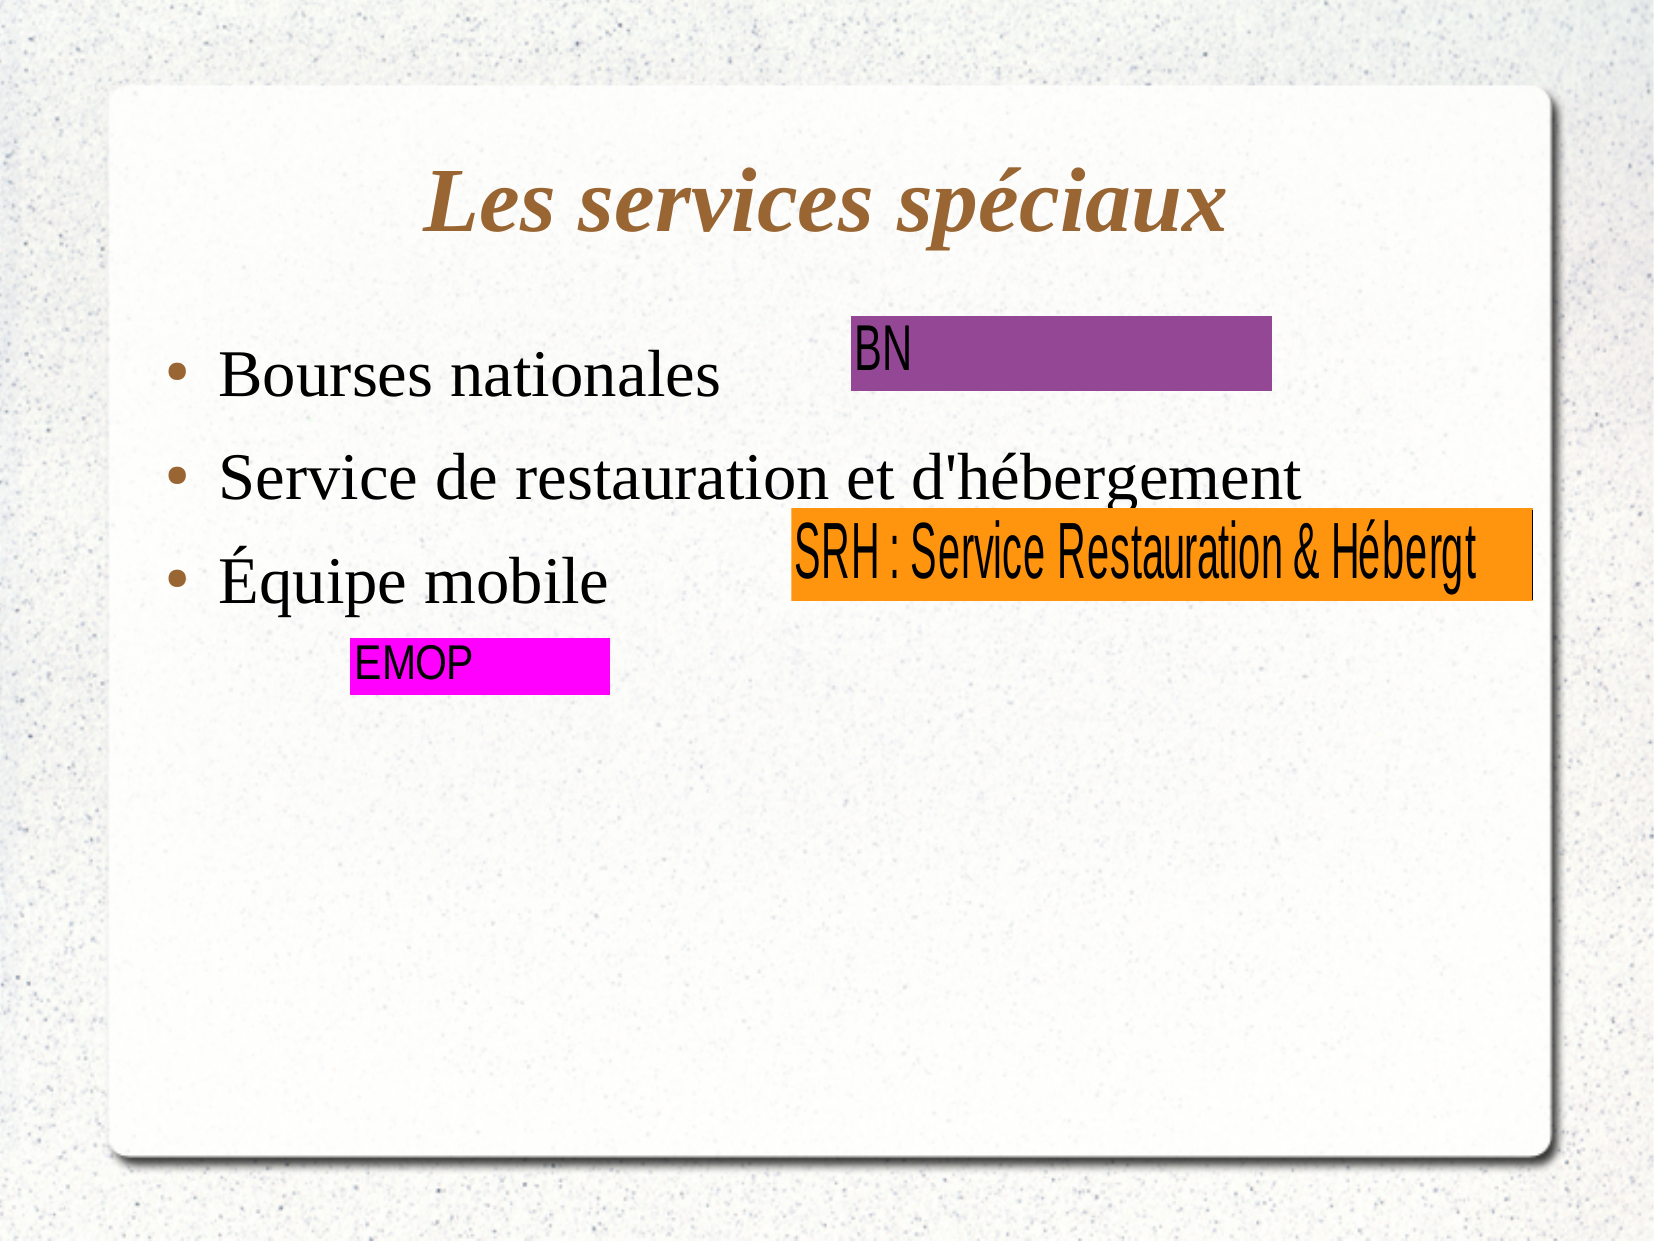

# Les services spéciaux
Bourses nationales
Service de restauration et d'hébergement
Équipe mobile